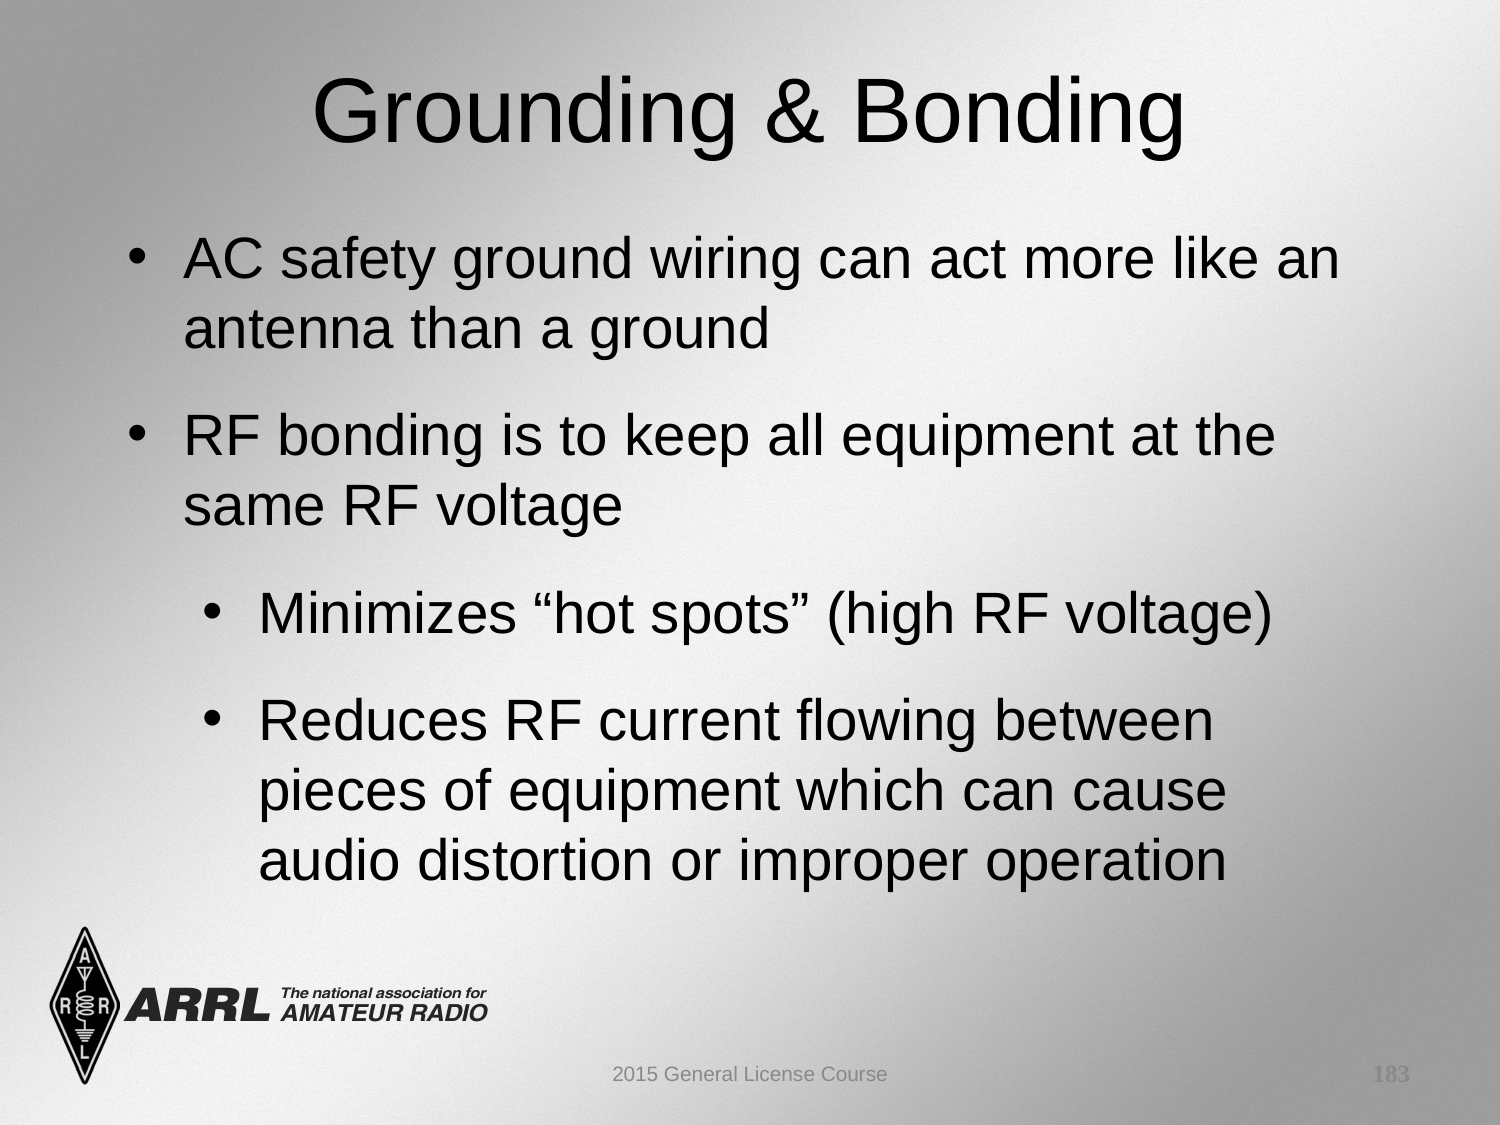

Grounding & Bonding
AC safety ground wiring can act more like an antenna than a ground
RF bonding is to keep all equipment at the same RF voltage
Minimizes “hot spots” (high RF voltage)
Reduces RF current flowing between pieces of equipment which can cause audio distortion or improper operation
2015 General License Course